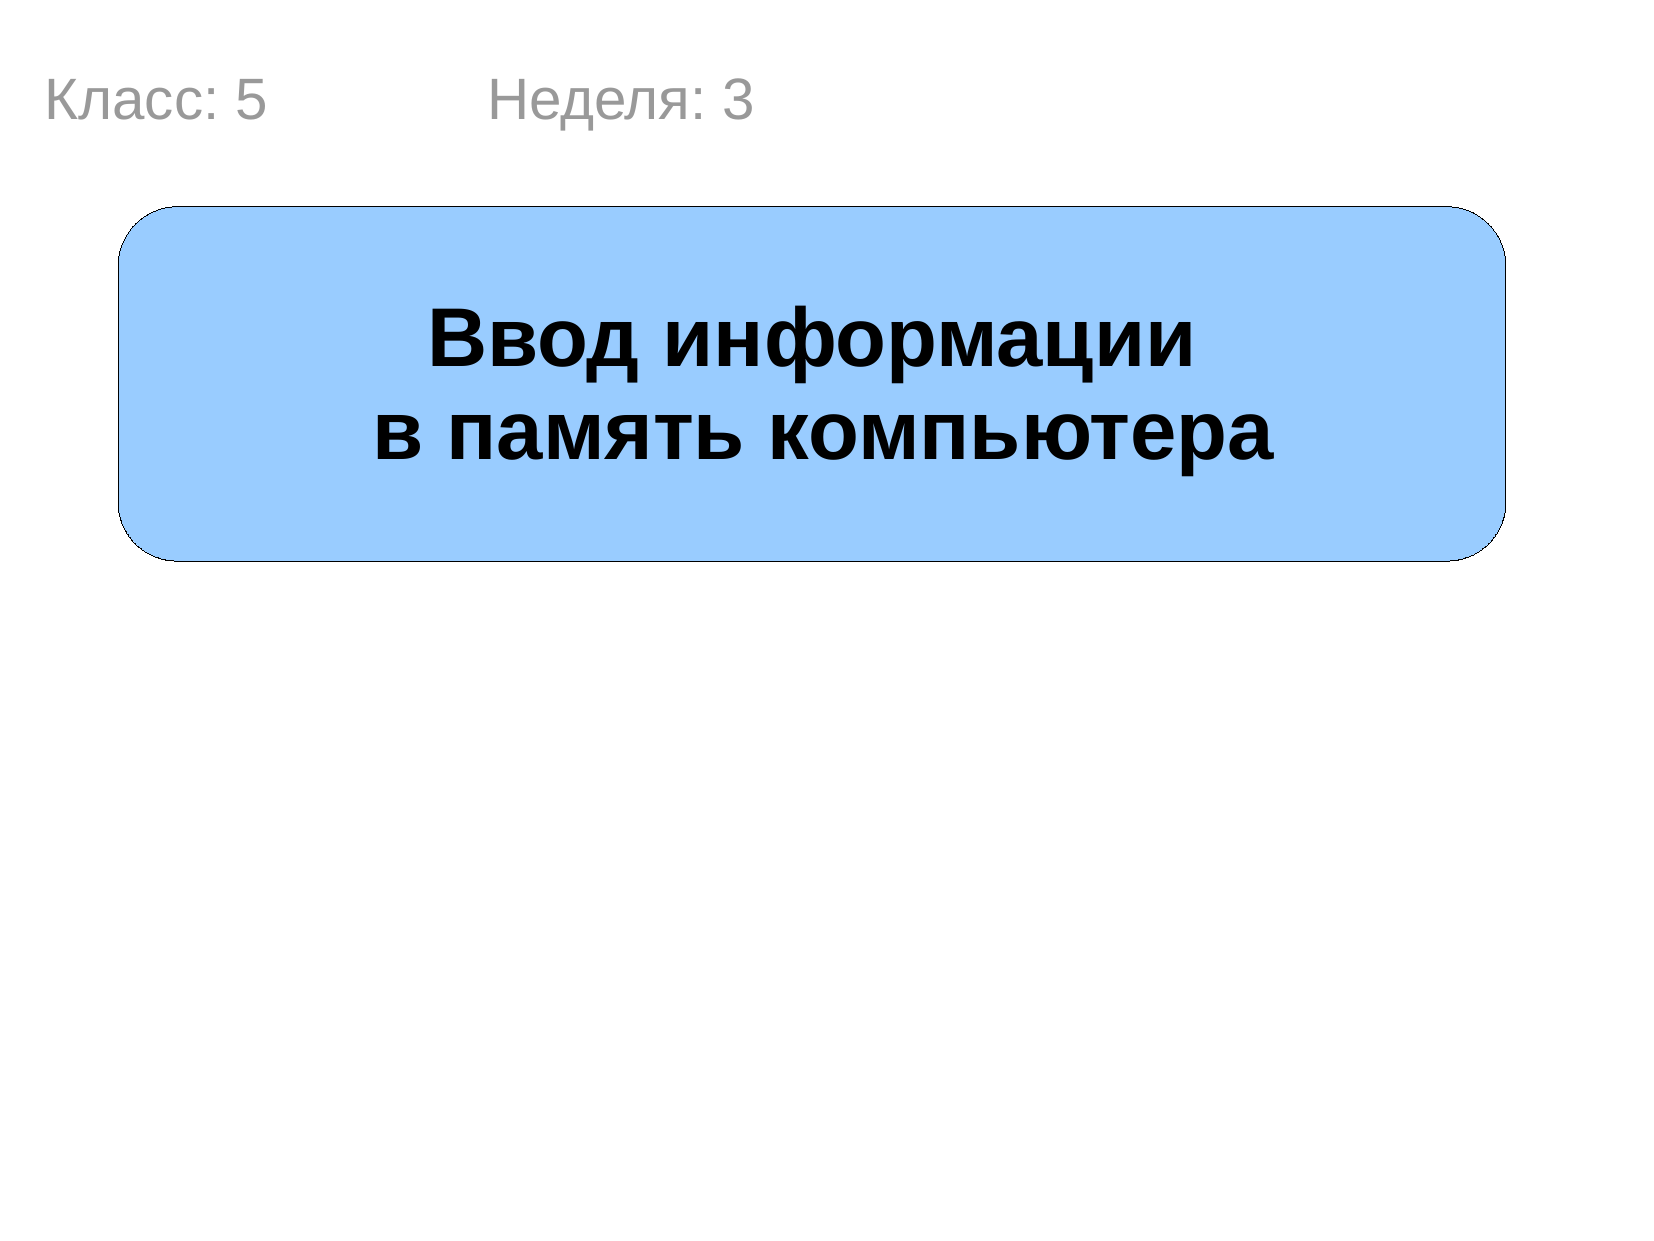

Класс: 5			Неделя: 3
Ввод информации
 в память компьютера